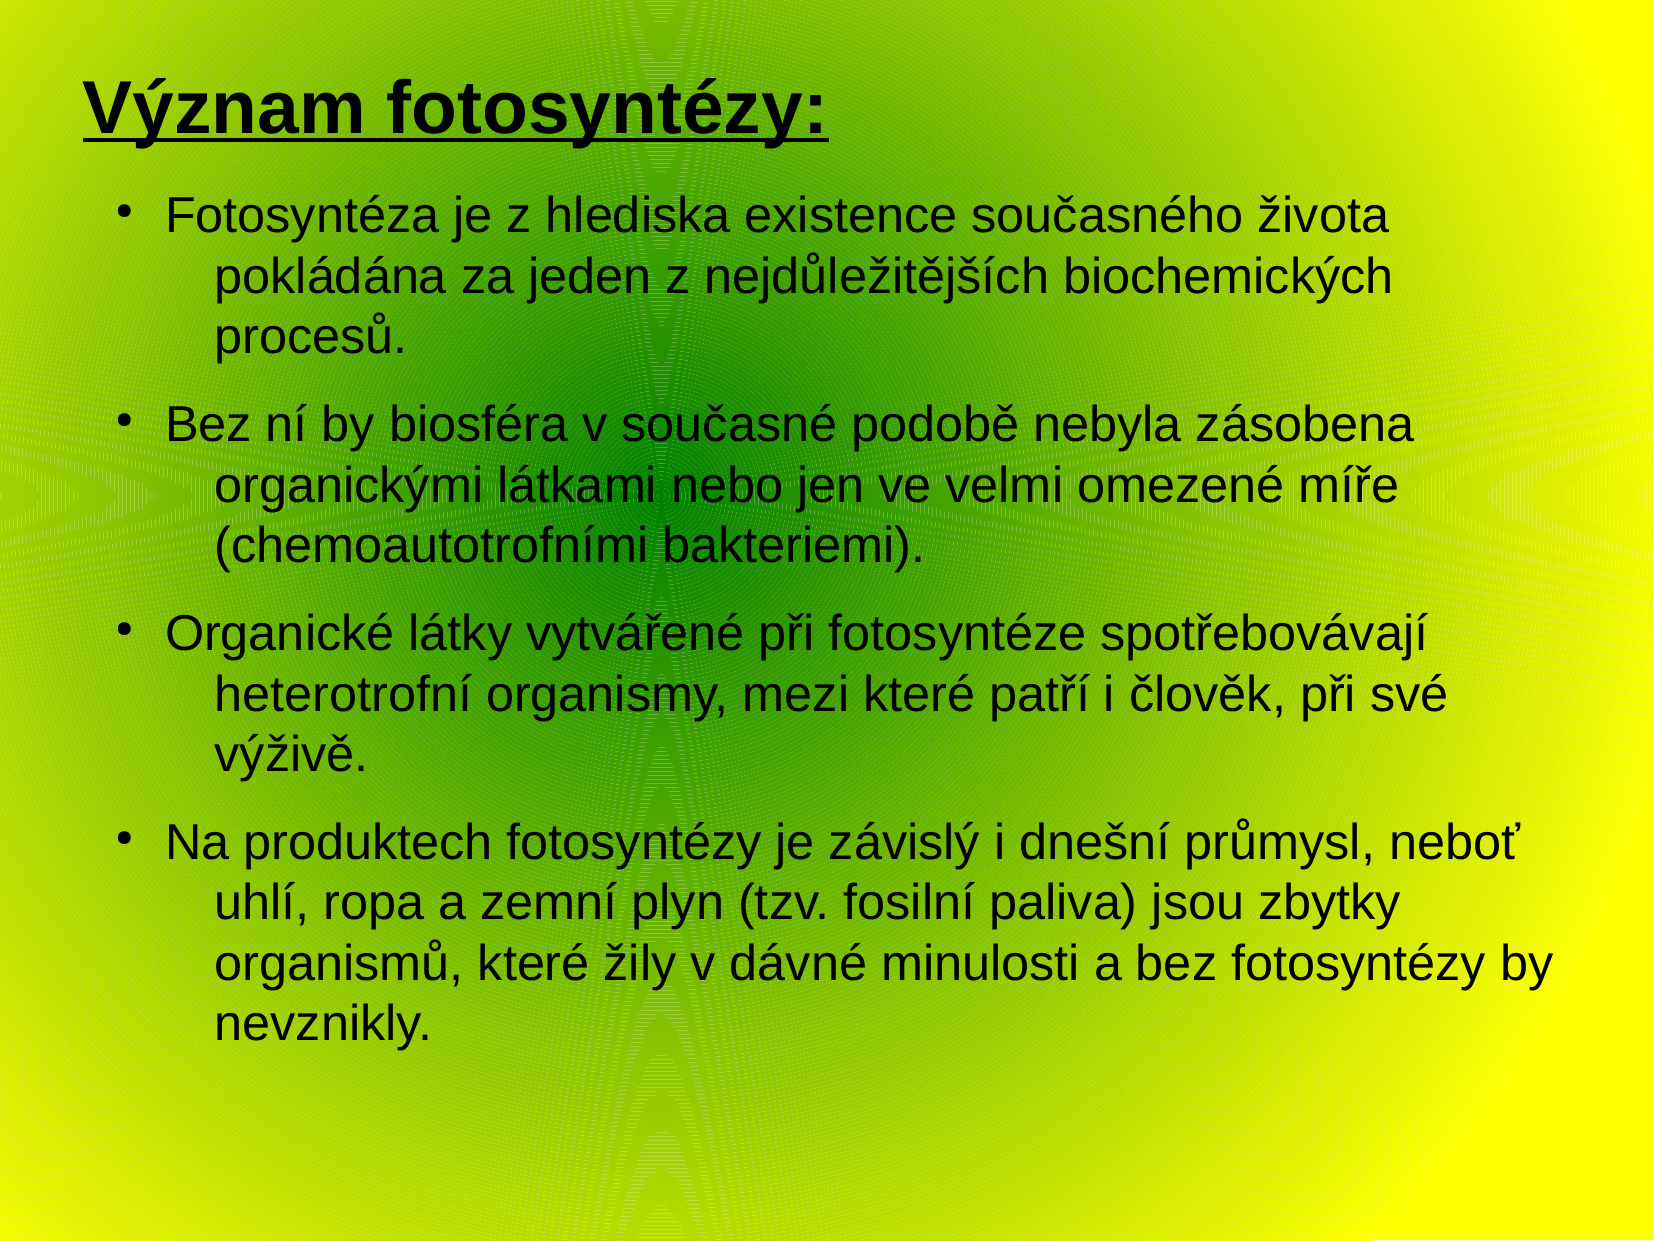

# Význam fotosyntézy:
Fotosyntéza je z hlediska existence současného života pokládána za jeden z nejdůležitějších biochemických procesů.
Bez ní by biosféra v současné podobě nebyla zásobena organickými látkami nebo jen ve velmi omezené míře (chemoautotrofními bakteriemi).
Organické látky vytvářené při fotosyntéze spotřebovávají heterotrofní organismy, mezi které patří i člověk, při své výživě.
Na produktech fotosyntézy je závislý i dnešní průmysl, neboť uhlí, ropa a zemní plyn (tzv. fosilní paliva) jsou zbytky organismů, které žily v dávné minulosti a bez fotosyntézy by nevznikly.